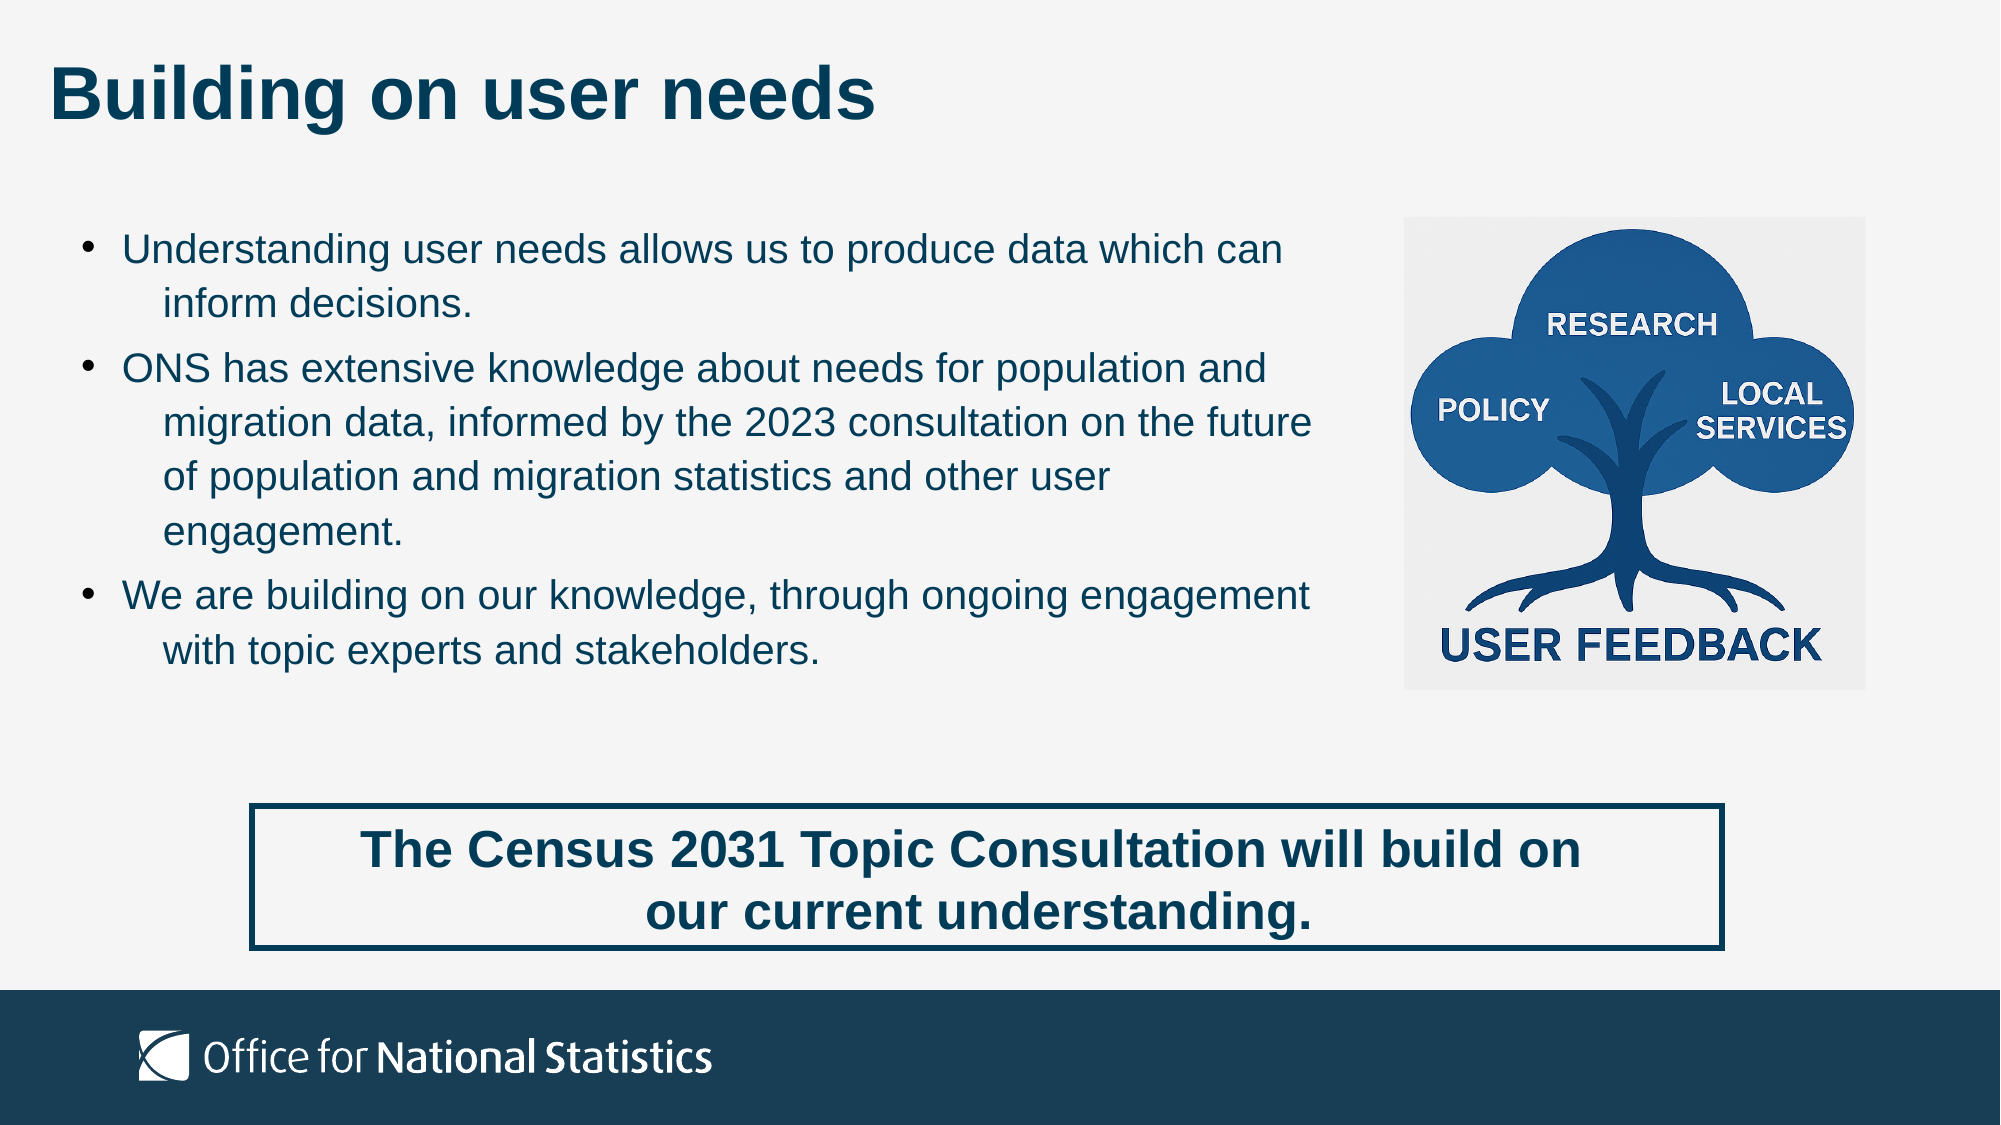

# Building on user needs
Understanding user needs allows us to produce data which can inform decisions.
ONS has extensive knowledge about needs for population and migration data, informed by the 2023 consultation on the future of population and migration statistics and other user engagement.
We are building on our knowledge, through ongoing engagement with topic experts and stakeholders.
The Census 2031 Topic Consultation will build on
our current understanding.